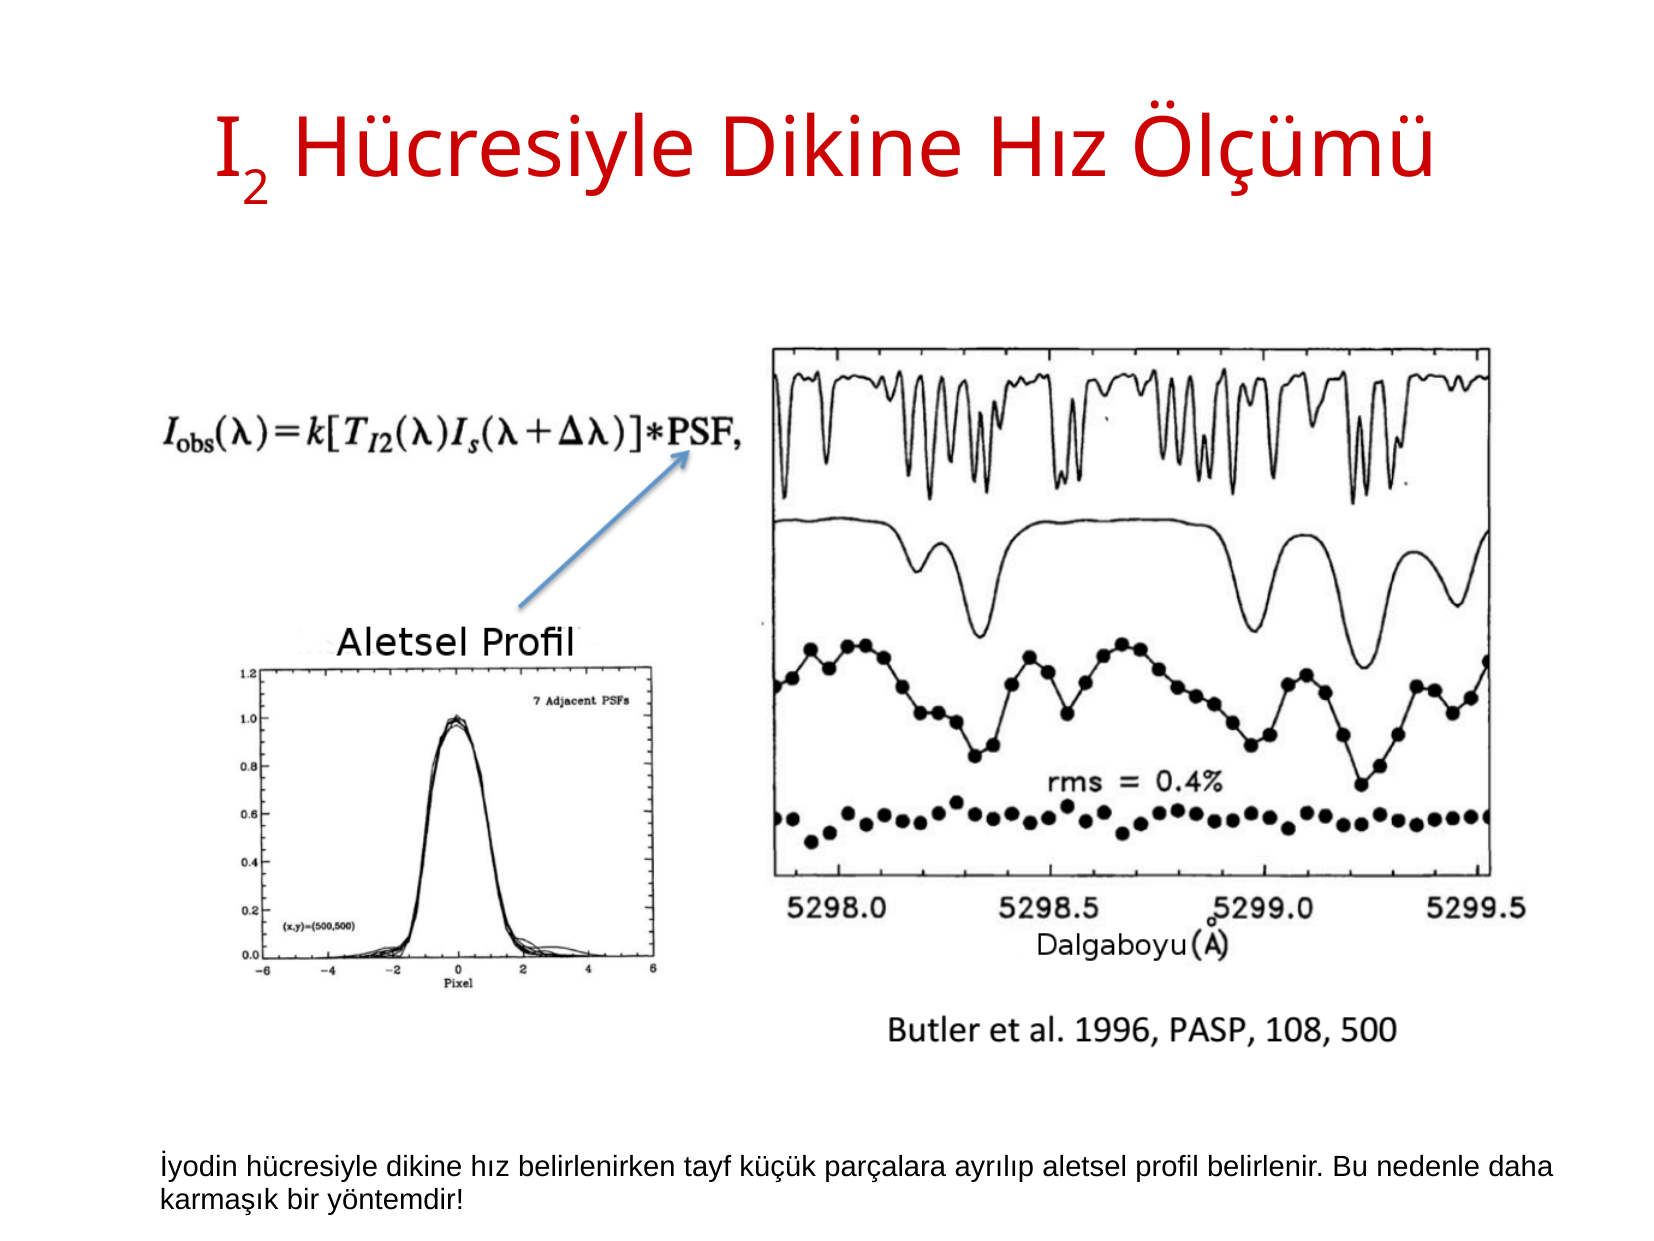

# I2 Hücresiyle Dikine Hız Ölçümü
İyodin hücresiyle dikine hız belirlenirken tayf küçük parçalara ayrılıp aletsel profil belirlenir. Bu nedenle daha karmaşık bir yöntemdir!